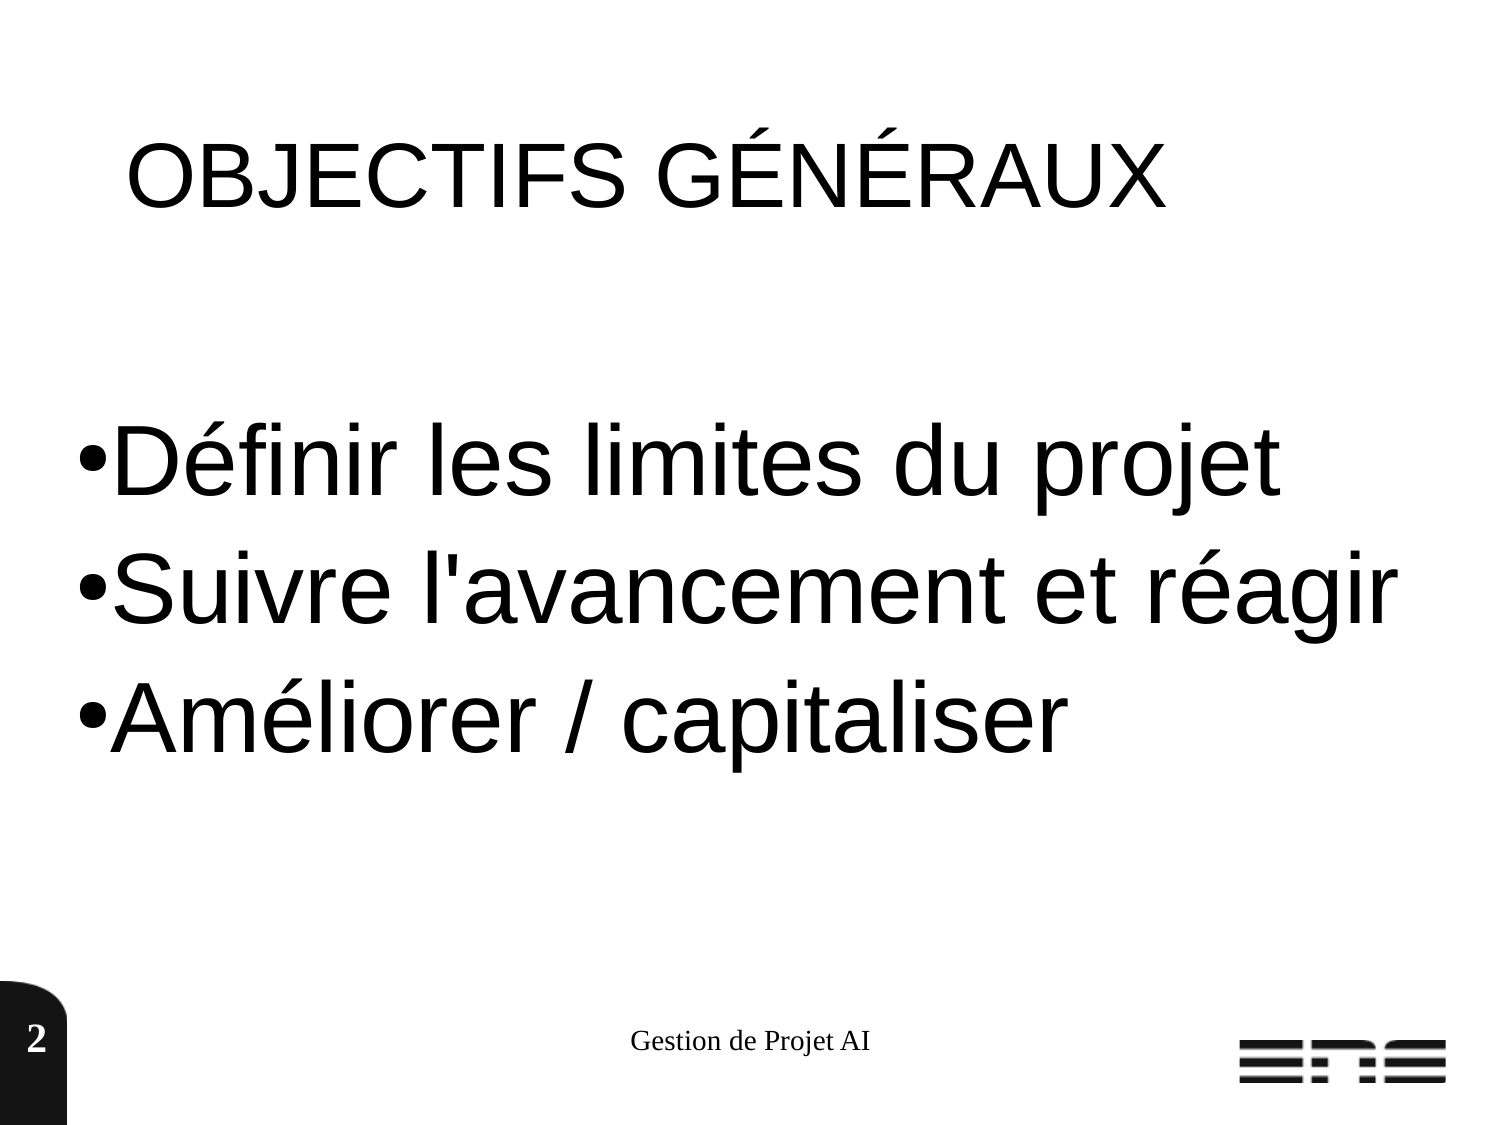

# OBJECTIFS GÉNÉRAUX
Définir les limites du projet
Suivre l'avancement et réagir
Améliorer / capitaliser
2
Gestion de Projet AI